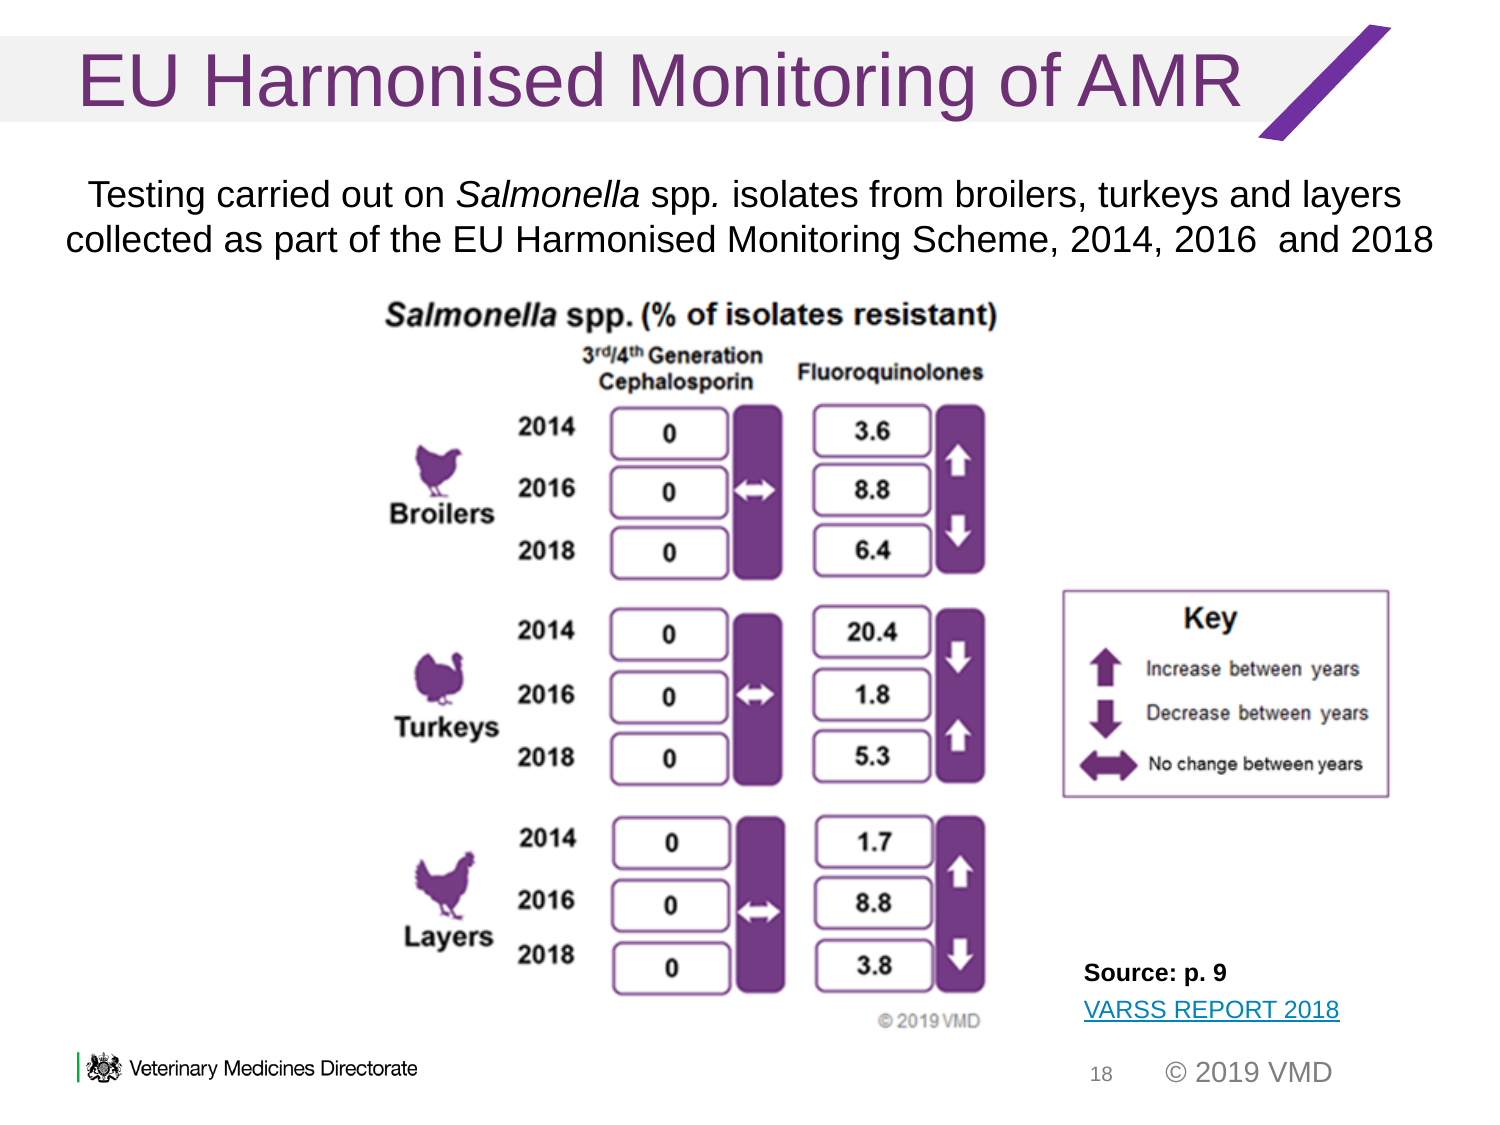

# EU Harmonised Monitoring of AMR
Testing carried out on Salmonella spp. isolates from broilers, turkeys and layers
collected as part of the EU Harmonised Monitoring Scheme, 2014, 2016 and 2018
Source: p. 9
VARSS REPORT 2018
2